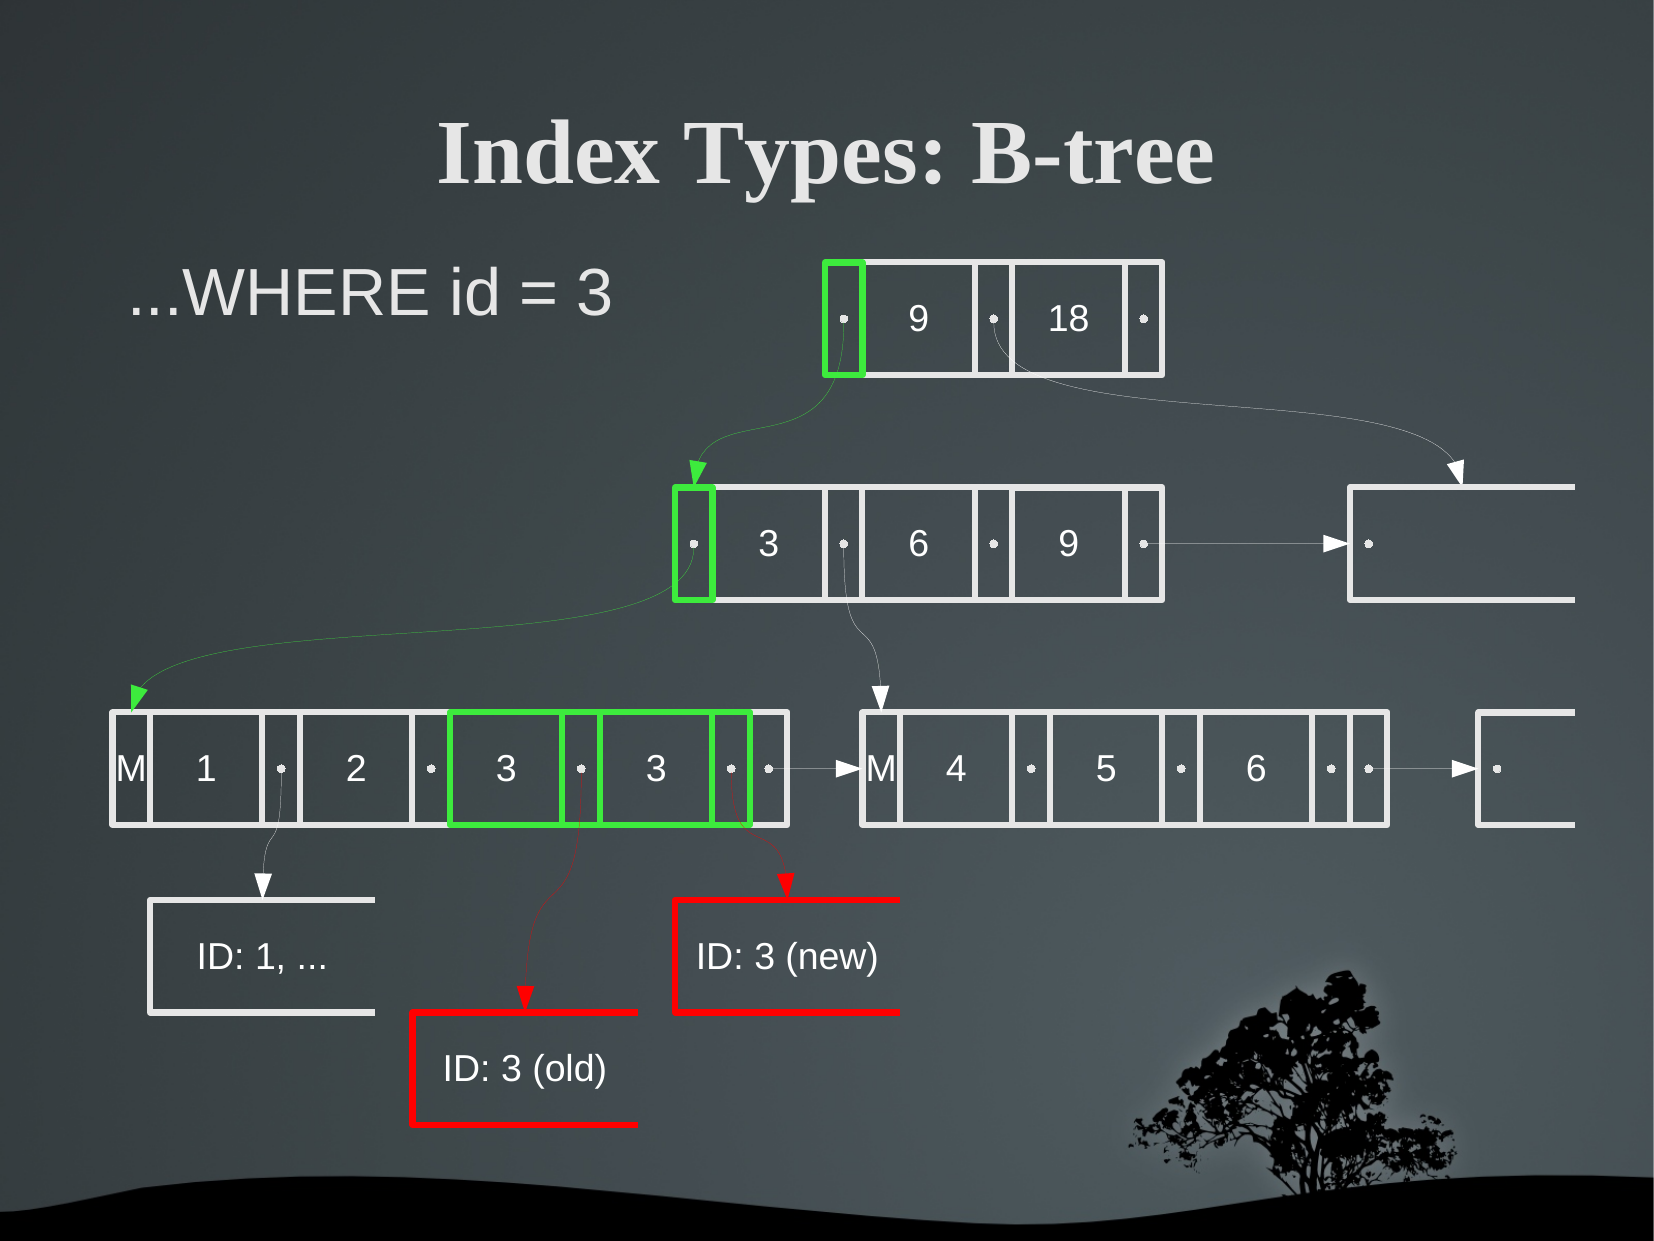

# Index Types: B-tree
...WHERE id = 3
9
18
3
6
9
M
1
2
3
4
5
3
M
6
ID: 1, ...
ID: 3 (new)
ID: 3 (old)